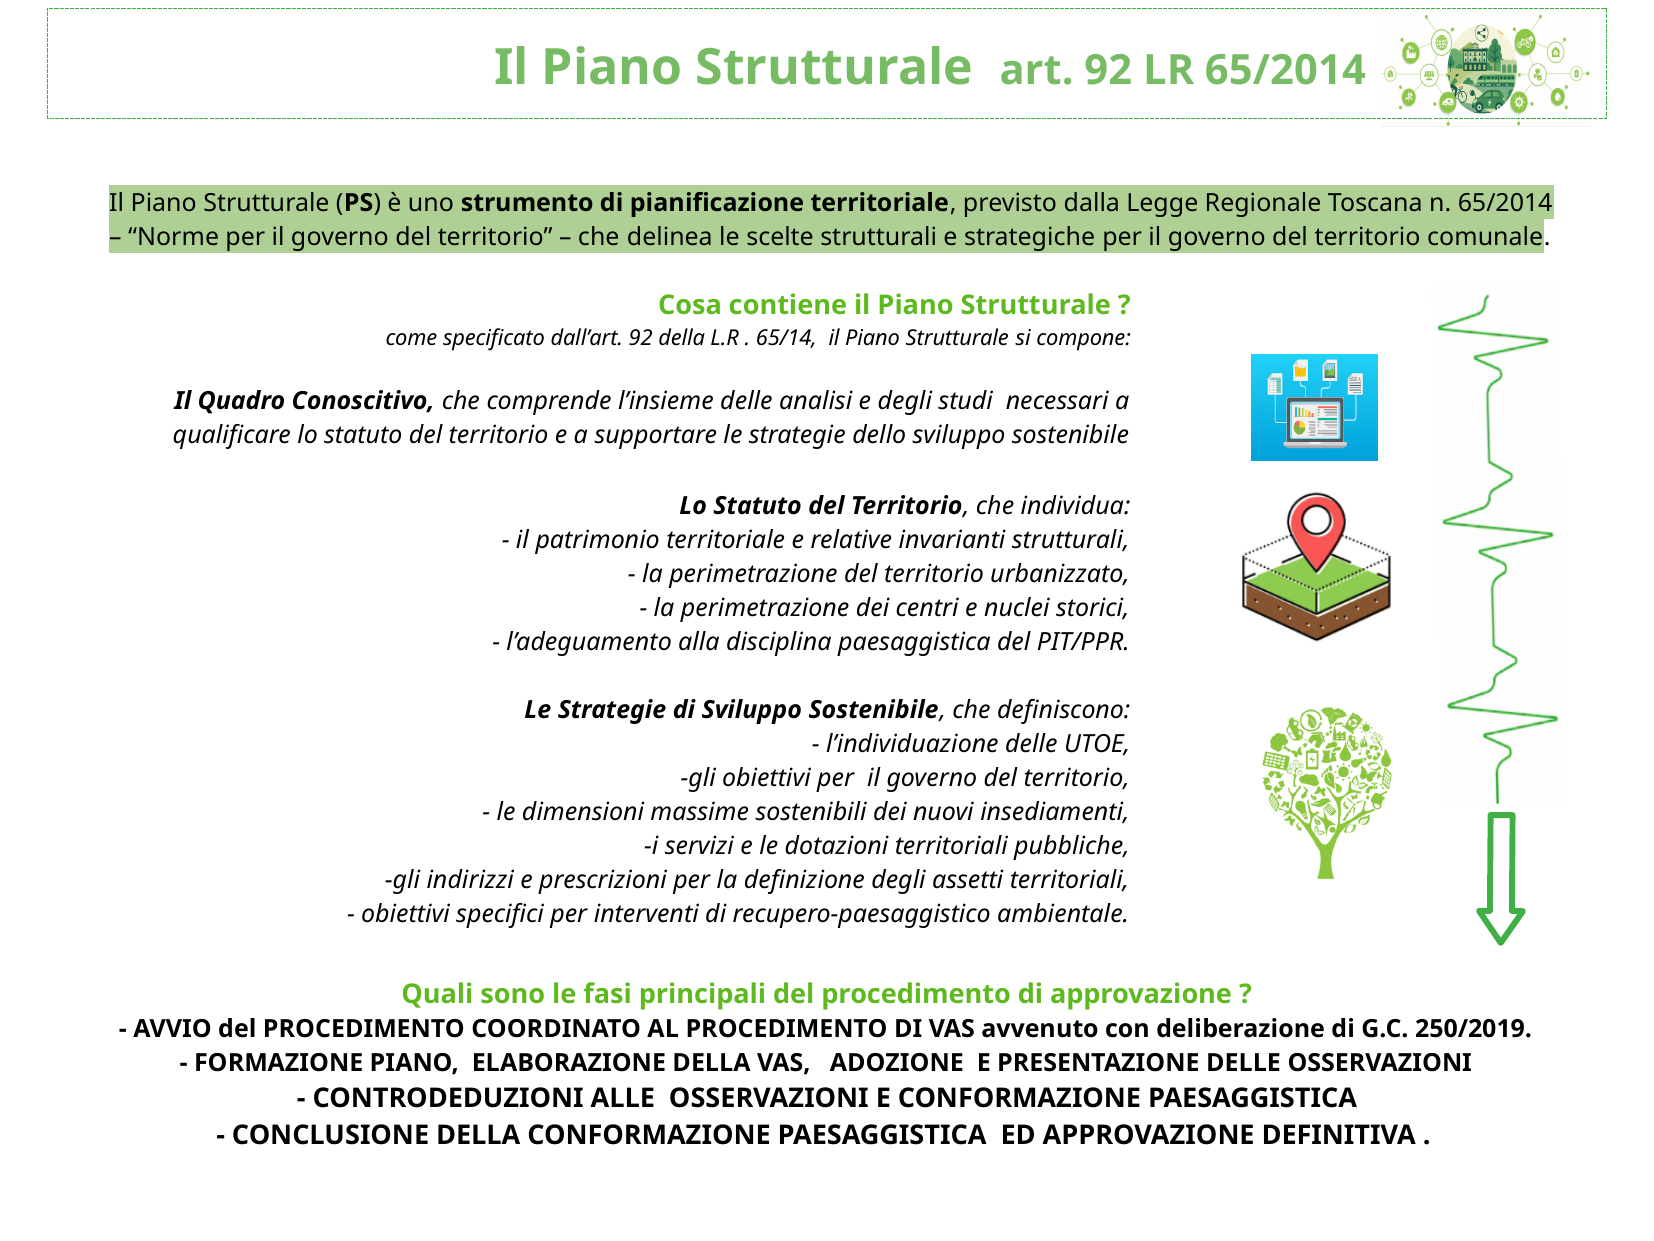

# Il Piano Strutturale art. 92 LR 65/2014
Il Piano Strutturale (PS) è uno strumento di pianificazione territoriale, previsto dalla Legge Regionale Toscana n. 65/2014 – “Norme per il governo del territorio” – che delinea le scelte strutturali e strategiche per il governo del territorio comunale.
Cosa contiene il Piano Strutturale ?
come specificato dall’art. 92 della L.R . 65/14, il Piano Strutturale si compone:
 Il Quadro Conoscitivo, che comprende l’insieme delle analisi e degli studi necessari a qualificare lo statuto del territorio e a supportare le strategie dello sviluppo sostenibile
Lo Statuto del Territorio, che individua:
 - il patrimonio territoriale e relative invarianti strutturali,
- la perimetrazione del territorio urbanizzato,
- la perimetrazione dei centri e nuclei storici,
- l’adeguamento alla disciplina paesaggistica del PIT/PPR.
Le Strategie di Sviluppo Sostenibile, che definiscono:
- l’individuazione delle UTOE,
-gli obiettivi per il governo del territorio,
- le dimensioni massime sostenibili dei nuovi insediamenti,
-i servizi e le dotazioni territoriali pubbliche,
-gli indirizzi e prescrizioni per la definizione degli assetti territoriali,
- obiettivi specifici per interventi di recupero-paesaggistico ambientale.
Quali sono le fasi principali del procedimento di approvazione ?
- AVVIO del PROCEDIMENTO COORDINATO AL PROCEDIMENTO DI VAS avvenuto con deliberazione di G.C. 250/2019.
- FORMAZIONE PIANO, ELABORAZIONE DELLA VAS, ADOZIONE E PRESENTAZIONE DELLE OSSERVAZIONI
- CONTRODEDUZIONI ALLE OSSERVAZIONI E CONFORMAZIONE PAESAGGISTICA
- CONCLUSIONE DELLA CONFORMAZIONE PAESAGGISTICA ED APPROVAZIONE DEFINITIVA .